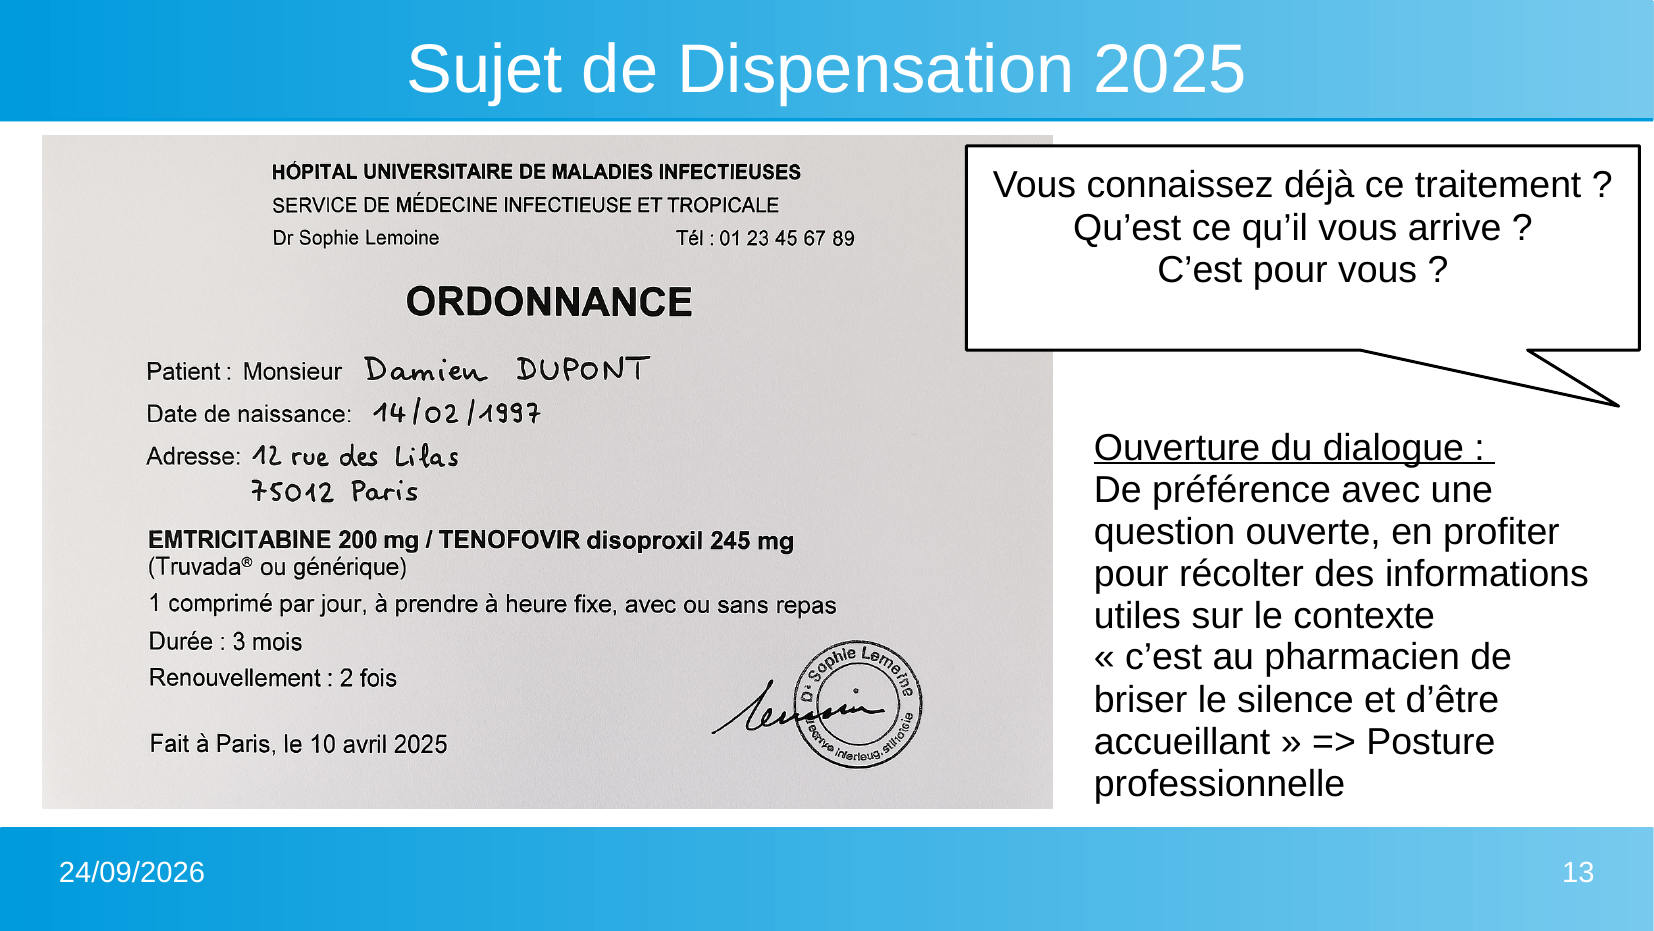

# Sujet de Dispensation 2025
Vous connaissez déjà ce traitement ?
Qu’est ce qu’il vous arrive ?
C’est pour vous ?
Ouverture du dialogue :
De préférence avec une question ouverte, en profiter pour récolter des informations utiles sur le contexte
« c’est au pharmacien de briser le silence et d’être accueillant » => Posture professionnelle
13